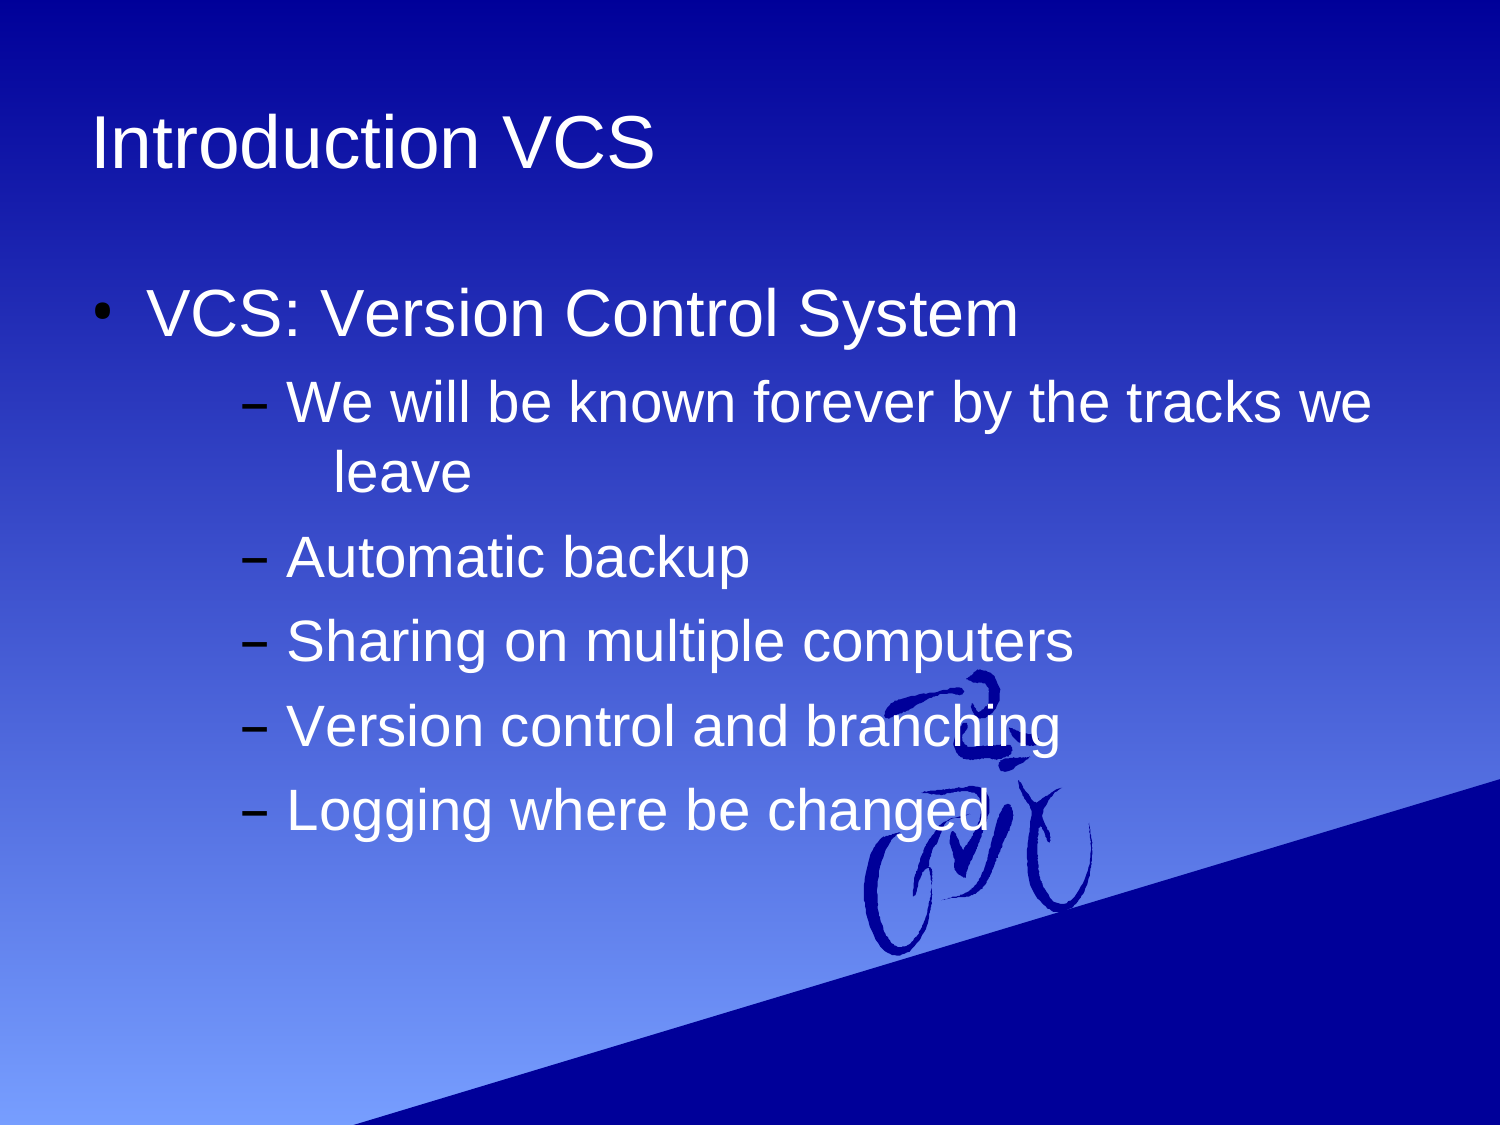

# Introduction VCS
VCS: Version Control System
We will be known forever by the tracks we leave
Automatic backup
Sharing on multiple computers
Version control and branching
Logging where be changed